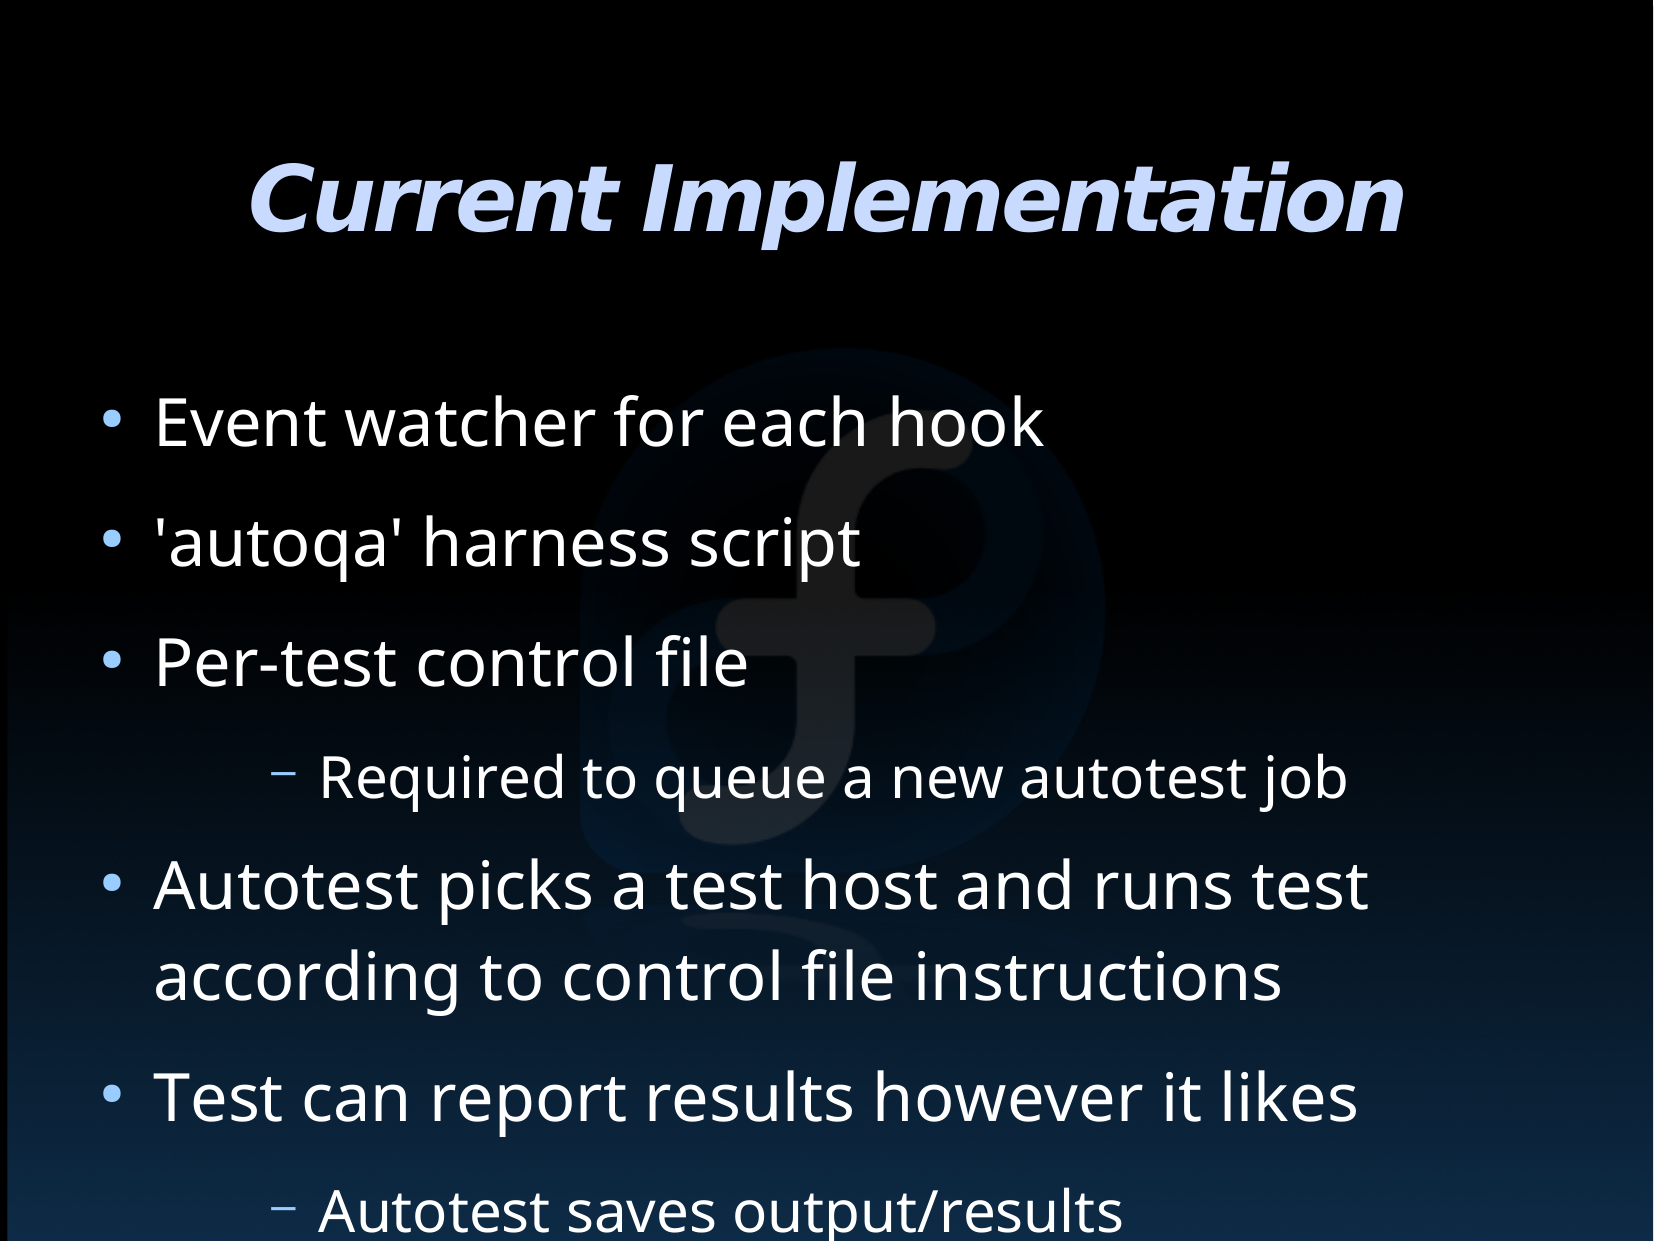

# Current Implementation
Event watcher for each hook
'autoqa' harness script
Per-test control file
Required to queue a new autotest job
Autotest picks a test host and runs test according to control file instructions
Test can report results however it likes
Autotest saves output/results